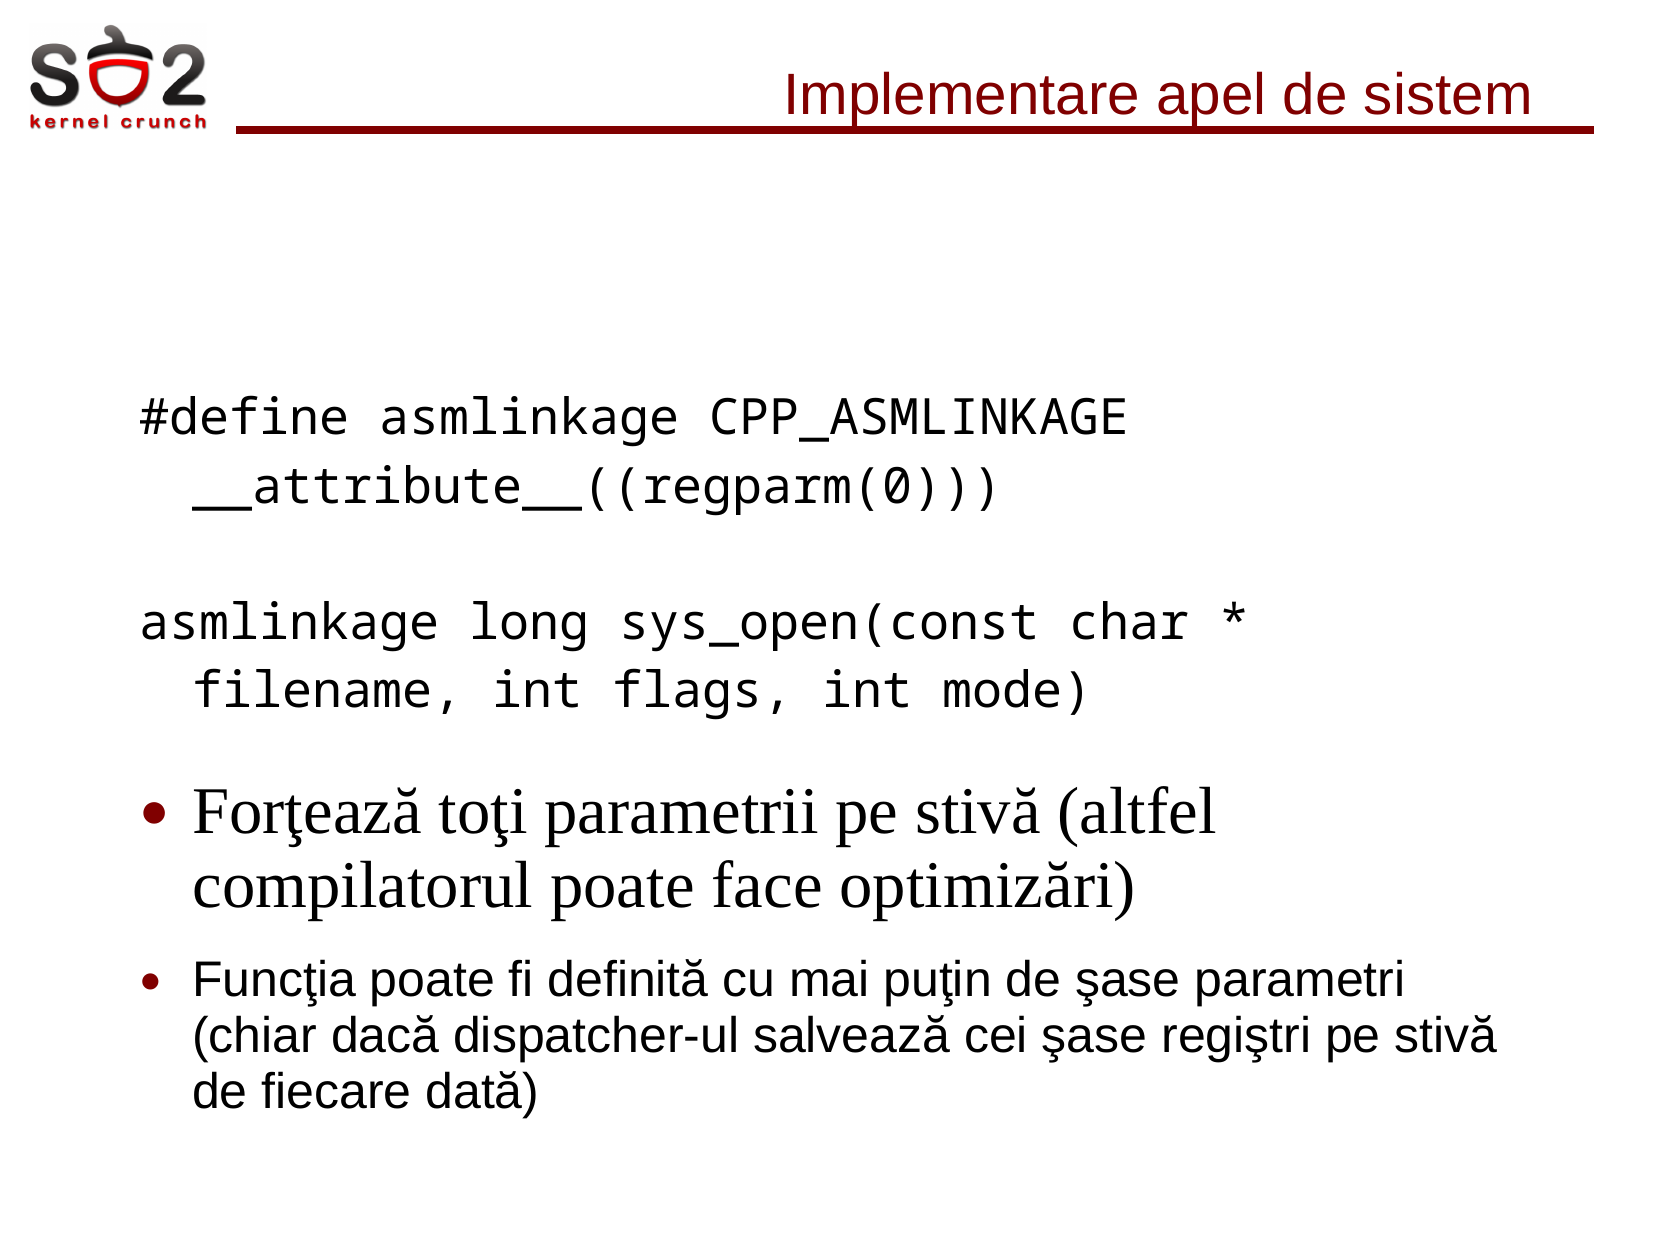

Implementare apel de sistem
# #define asmlinkage CPP_ASMLINKAGE __attribute__((regparm(0)))
asmlinkage long sys_open(const char * filename, int flags, int mode)
Forţează toţi parametrii pe stivă (altfel compilatorul poate face optimizări)
Funcţia poate fi definită cu mai puţin de şase parametri (chiar dacă dispatcher-ul salvează cei şase regiştri pe stivă de fiecare dată)